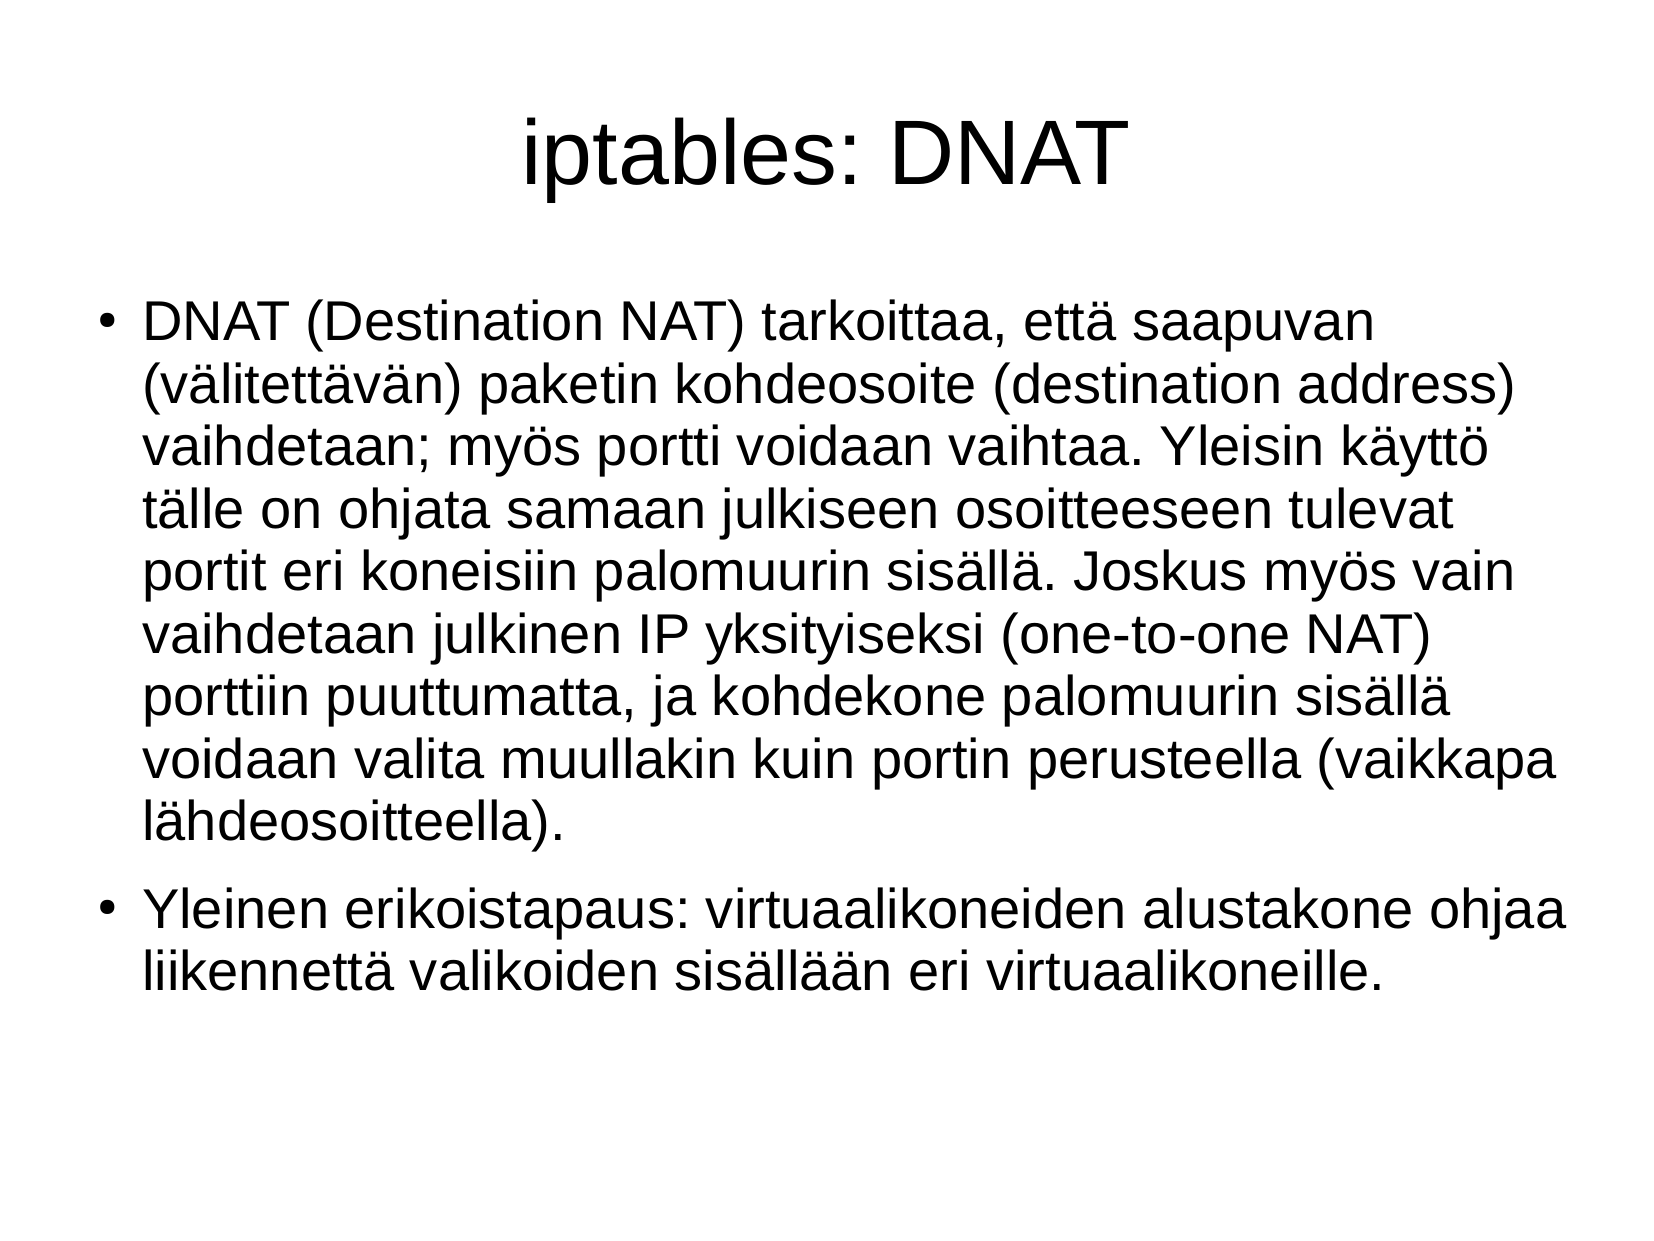

# iptables: DNAT
DNAT (Destination NAT) tarkoittaa, että saapuvan (välitettävän) paketin kohdeosoite (destination address) vaihdetaan; myös portti voidaan vaihtaa. Yleisin käyttö tälle on ohjata samaan julkiseen osoitteeseen tulevat portit eri koneisiin palomuurin sisällä. Joskus myös vain vaihdetaan julkinen IP yksityiseksi (one-to-one NAT) porttiin puuttumatta, ja kohdekone palomuurin sisällä voidaan valita muullakin kuin portin perusteella (vaikkapa lähdeosoitteella).
Yleinen erikoistapaus: virtuaalikoneiden alustakone ohjaa liikennettä valikoiden sisällään eri virtuaalikoneille.